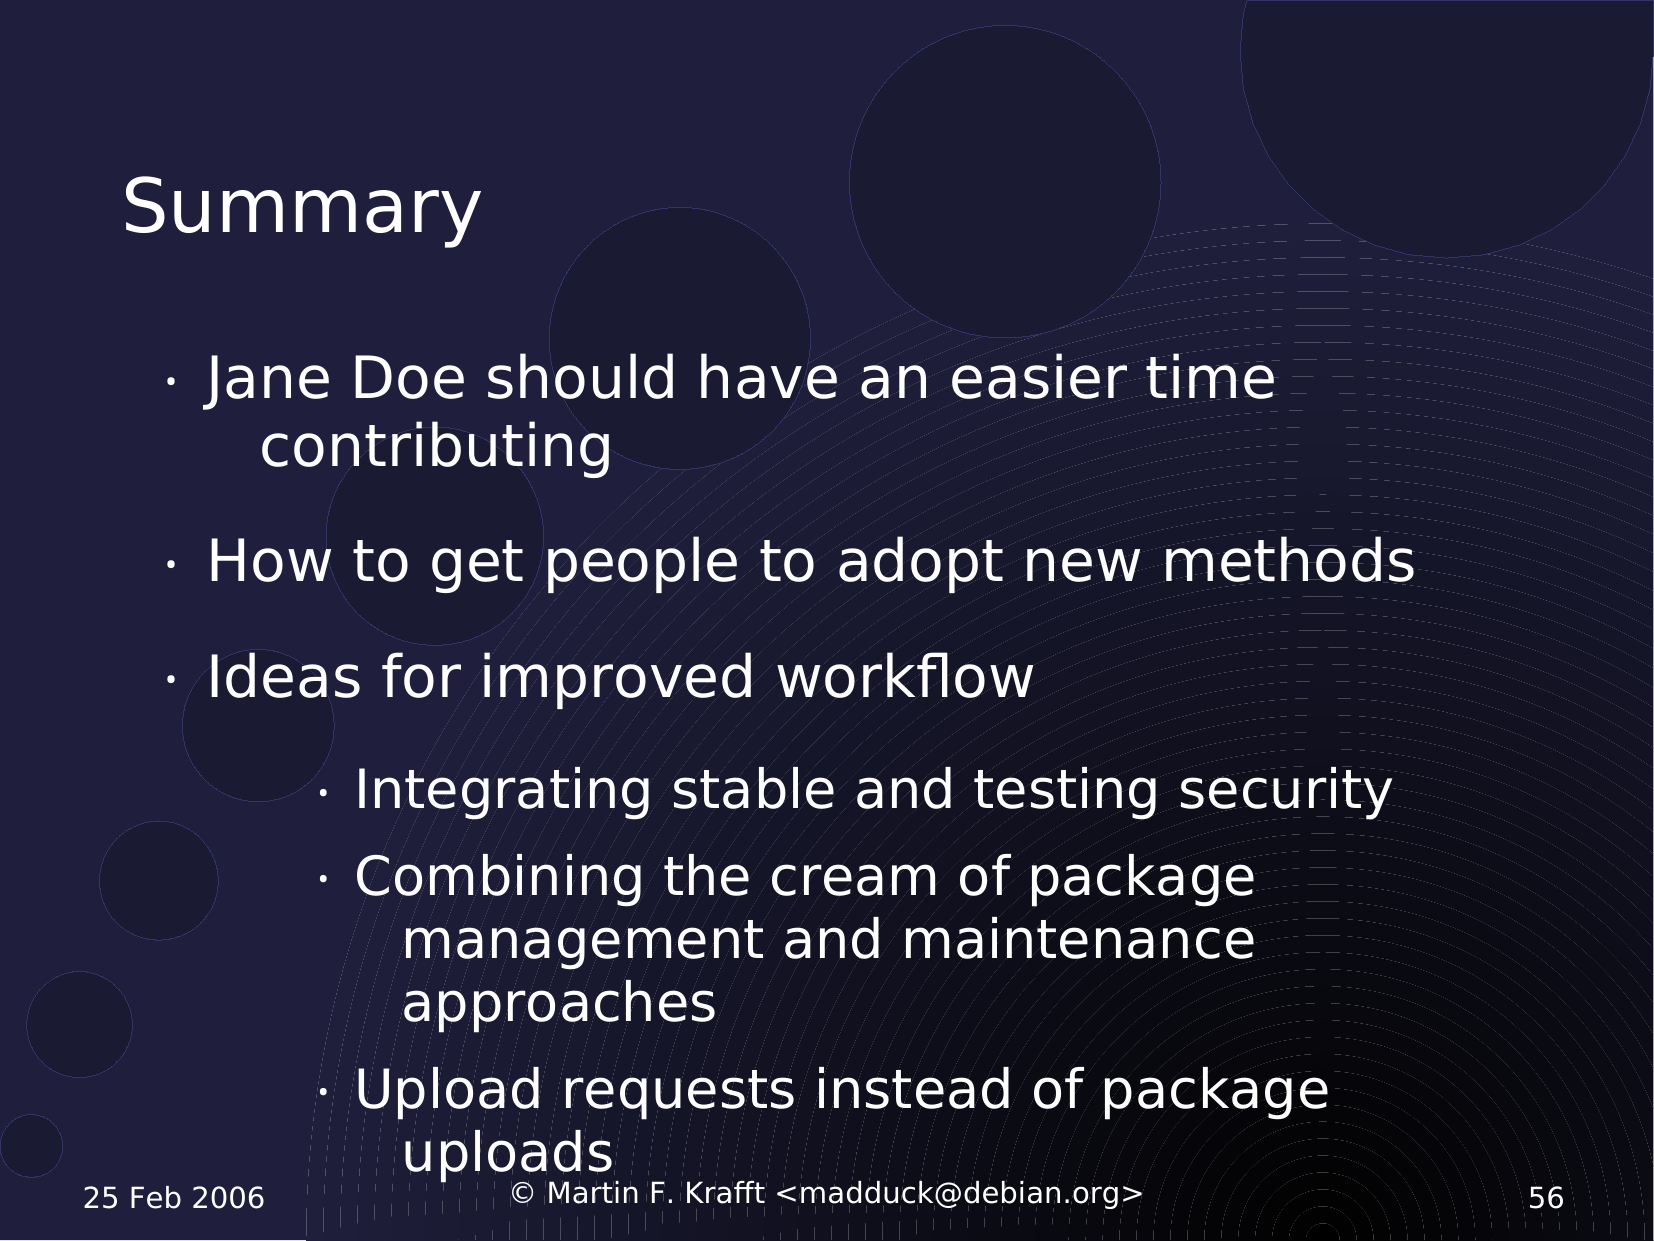

# Summary
Jane Doe should have an easier time contributing
How to get people to adopt new methods
Ideas for improved workflow
Integrating stable and testing security
Combining the cream of package management and maintenance approaches
Upload requests instead of package uploads
© Martin F. Krafft <madduck@debian.org>
25 Feb 2006
56